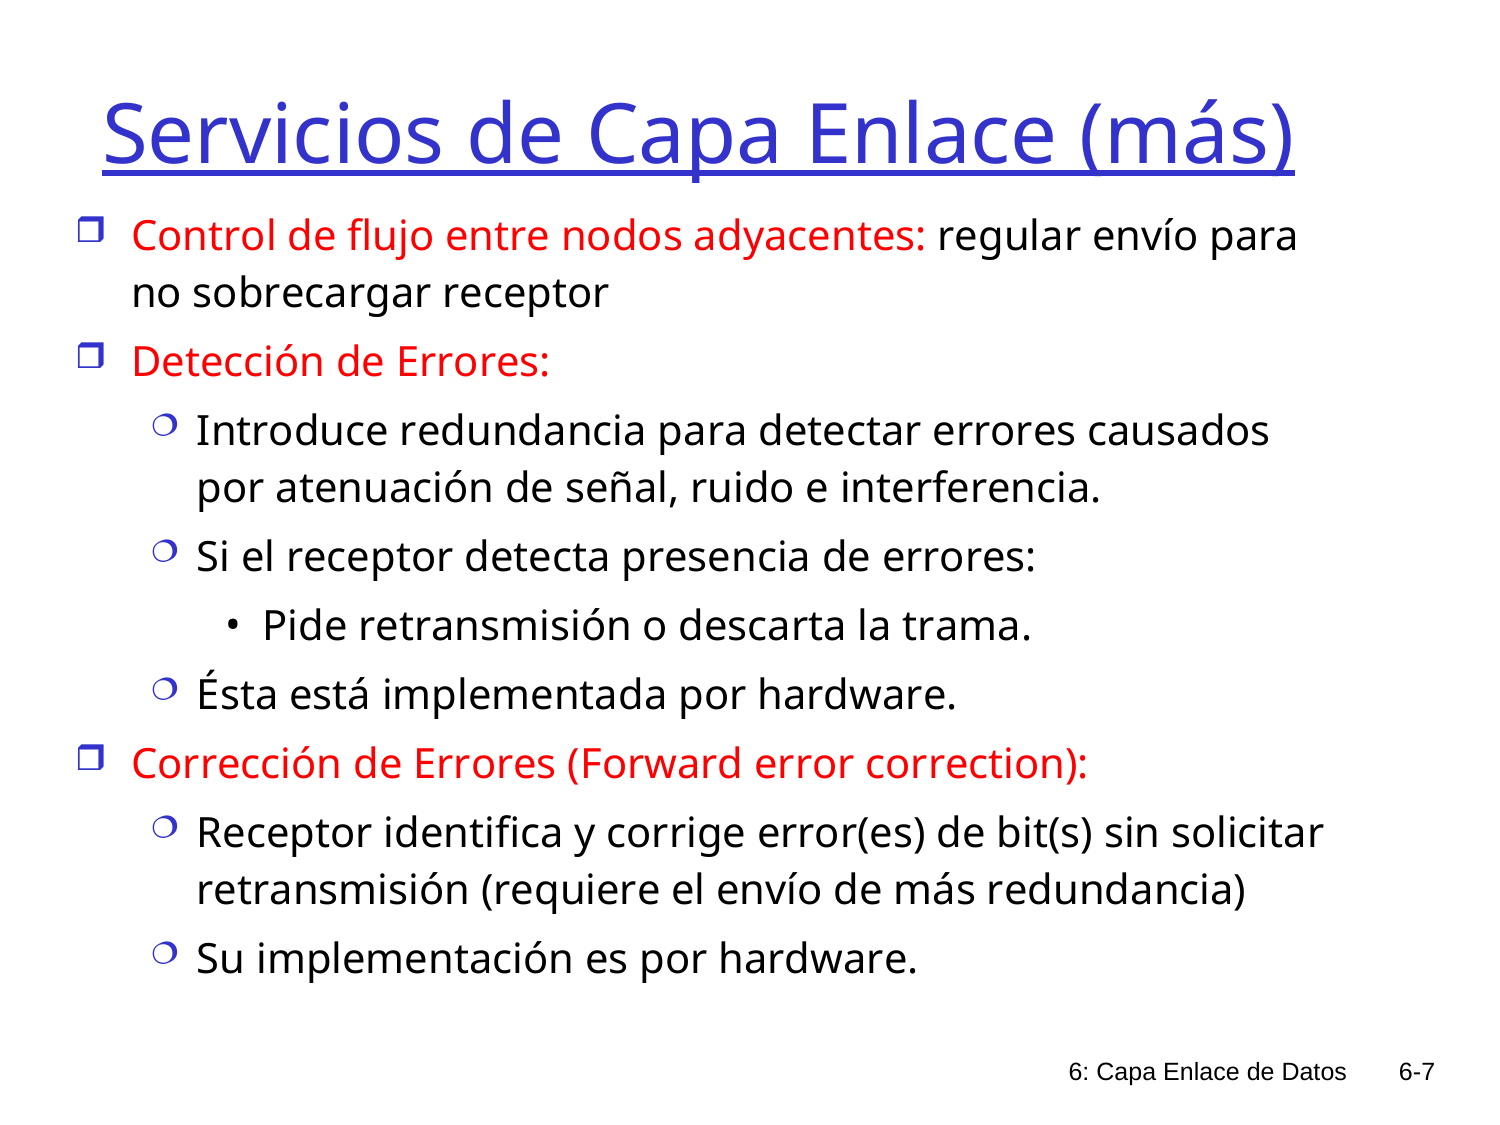

# Servicios de Capa Enlace (más)
Control de flujo entre nodos adyacentes: regular envío para no sobrecargar receptor
Detección de Errores:
Introduce redundancia para detectar errores causados por atenuación de señal, ruido e interferencia.
Si el receptor detecta presencia de errores:
Pide retransmisión o descarta la trama.
Ésta está implementada por hardware.
Corrección de Errores (Forward error correction):
Receptor identifica y corrige error(es) de bit(s) sin solicitar retransmisión (requiere el envío de más redundancia)
Su implementación es por hardware.
7